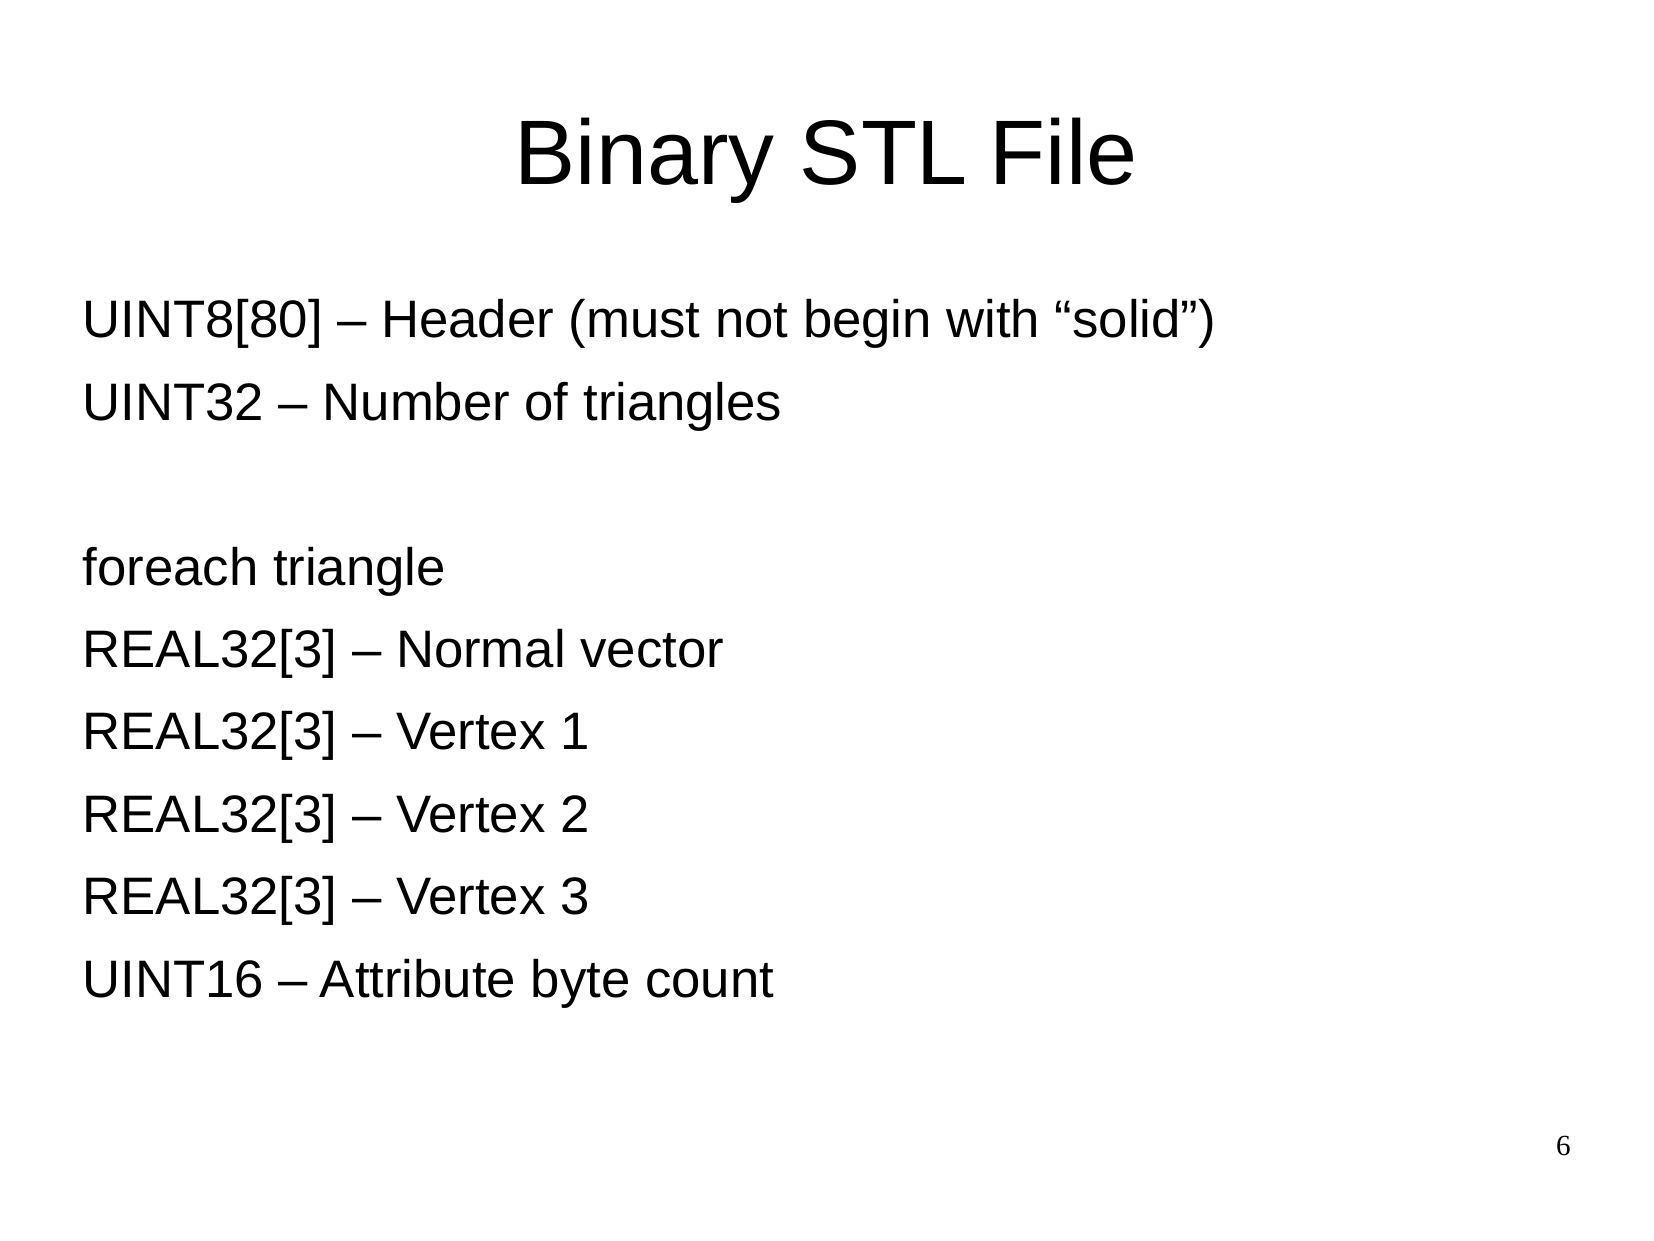

# Binary STL File
UINT8[80] – Header (must not begin with “solid”)
UINT32 – Number of triangles
foreach triangle
REAL32[3] – Normal vector
REAL32[3] – Vertex 1
REAL32[3] – Vertex 2
REAL32[3] – Vertex 3
UINT16 – Attribute byte count
6